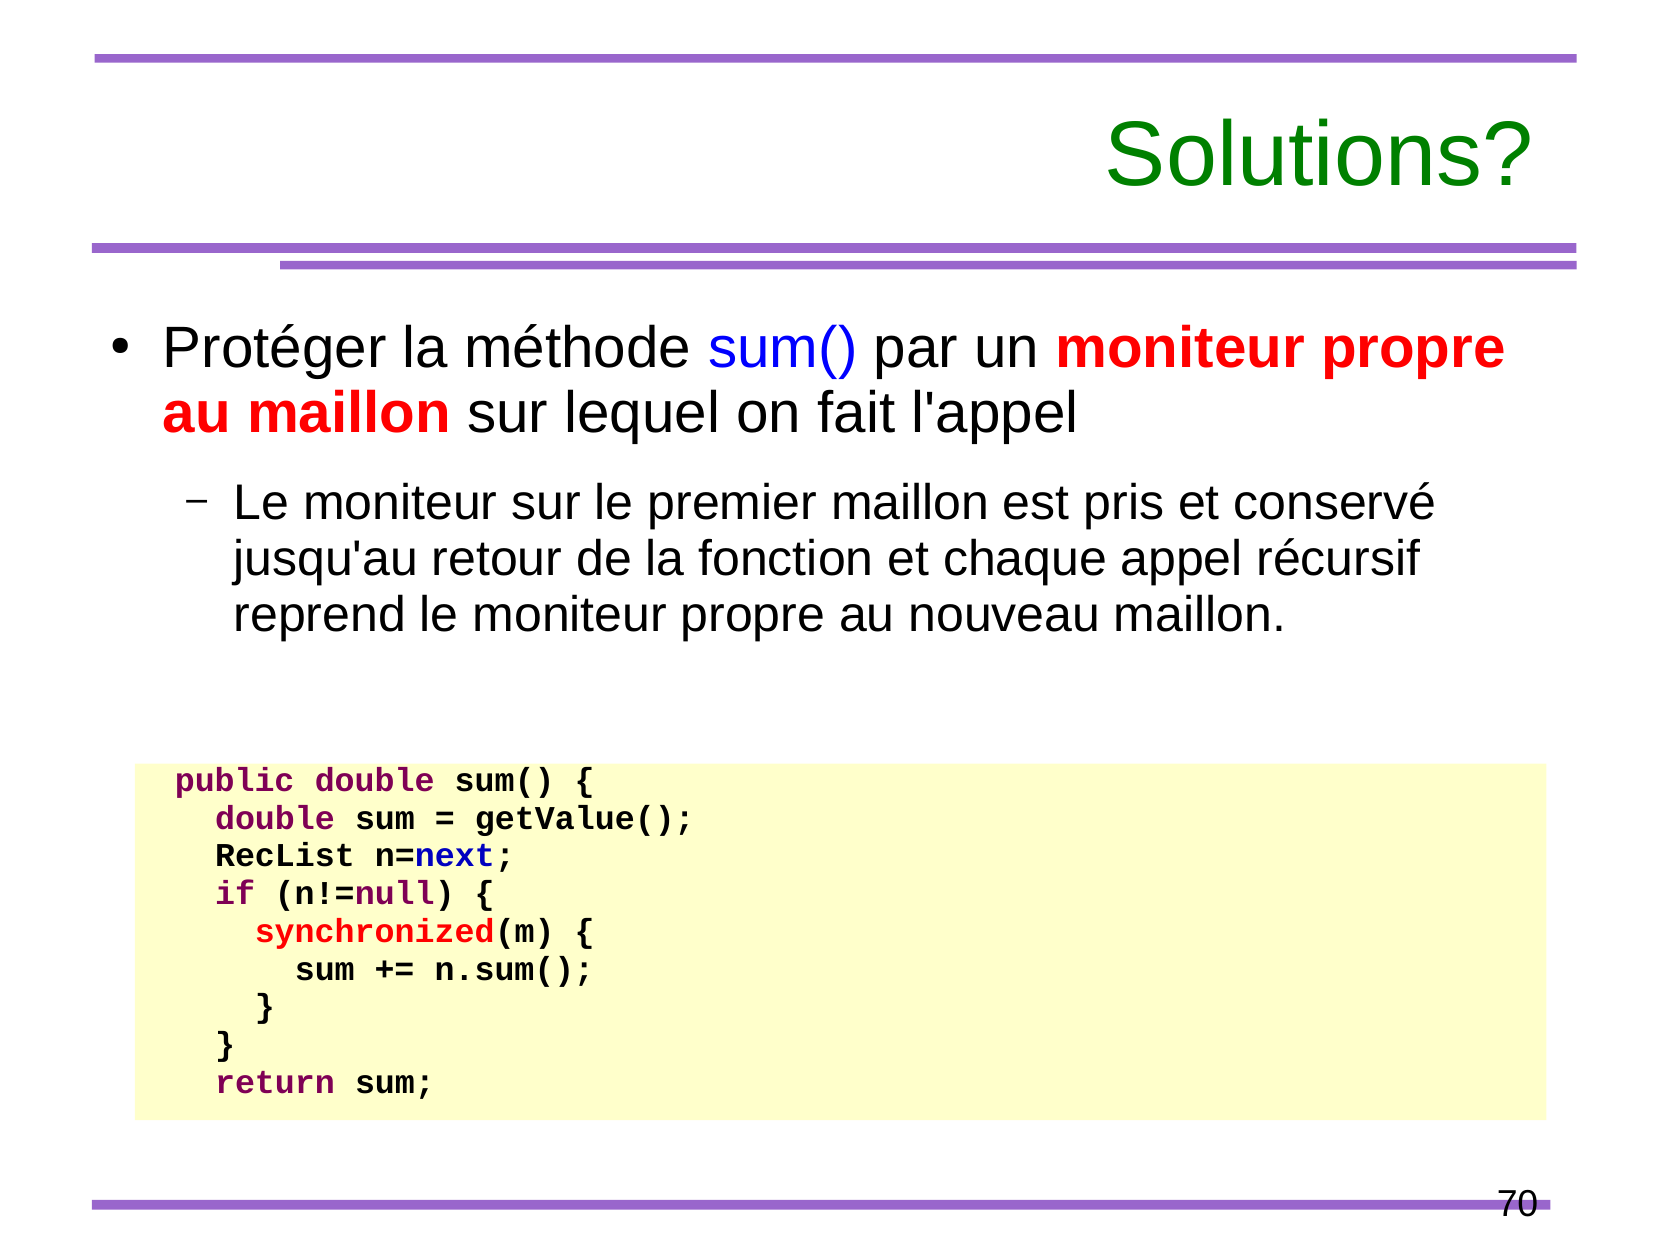

# Solutions?
Protéger la méthode sum() par un moniteur propre au maillon sur lequel on fait l'appel
Le moniteur sur le premier maillon est pris et conservé jusqu'au retour de la fonction et chaque appel récursif reprend le moniteur propre au nouveau maillon.
 public double sum() {
 double sum = getValue();
 RecList n=next;
 if (n!=null) {
 synchronized(m) {
 sum += n.sum();
 }
 }
 return sum;
 }